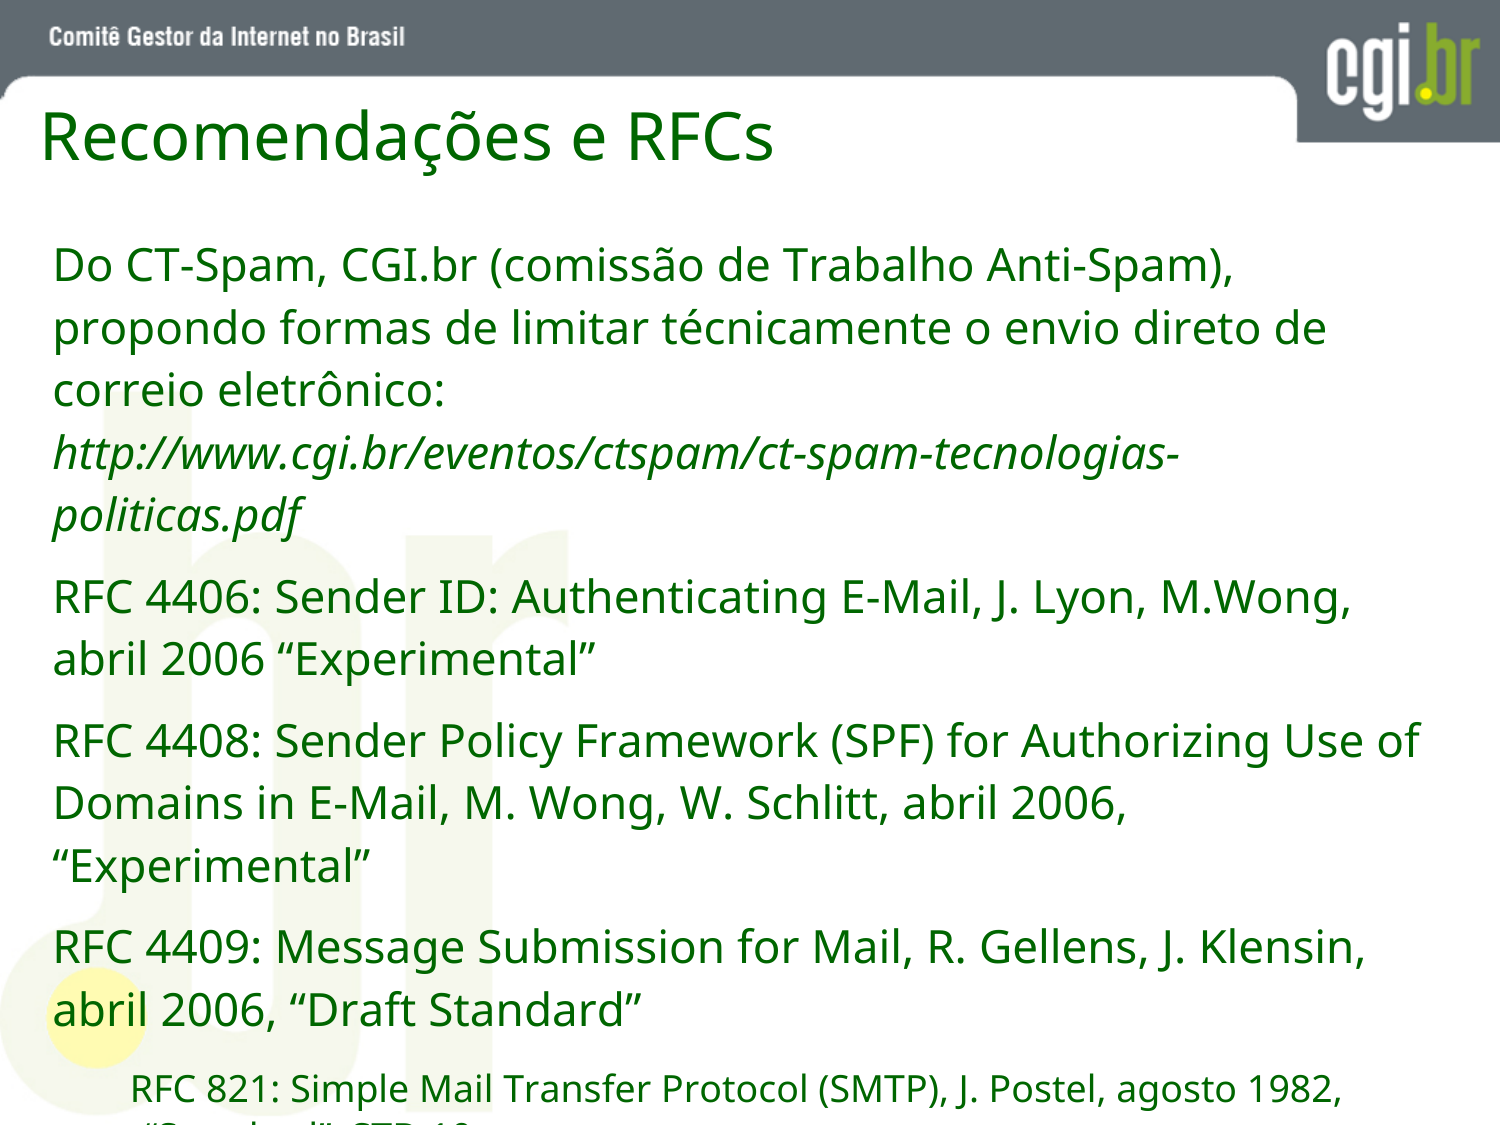

# Recomendações e RFCs
Do CT-Spam, CGI.br (comissão de Trabalho Anti-Spam), propondo formas de limitar técnicamente o envio direto de correio eletrônico:
http://www.cgi.br/eventos/ctspam/ct-spam-tecnologias-politicas.pdf
RFC 4406: Sender ID: Authenticating E-Mail, J. Lyon, M.Wong, abril 2006 “Experimental”
RFC 4408: Sender Policy Framework (SPF) for Authorizing Use of Domains in E-Mail, M. Wong, W. Schlitt, abril 2006, “Experimental”
RFC 4409: Message Submission for Mail, R. Gellens, J. Klensin, abril 2006, “Draft Standard”
RFC 821: Simple Mail Transfer Protocol (SMTP), J. Postel, agosto 1982, “Standard” STD 10
RFC 822: Standard for the Format of ARPA Internet Text Messages, D Crocker, agosto 1982, “Standard” STD 11